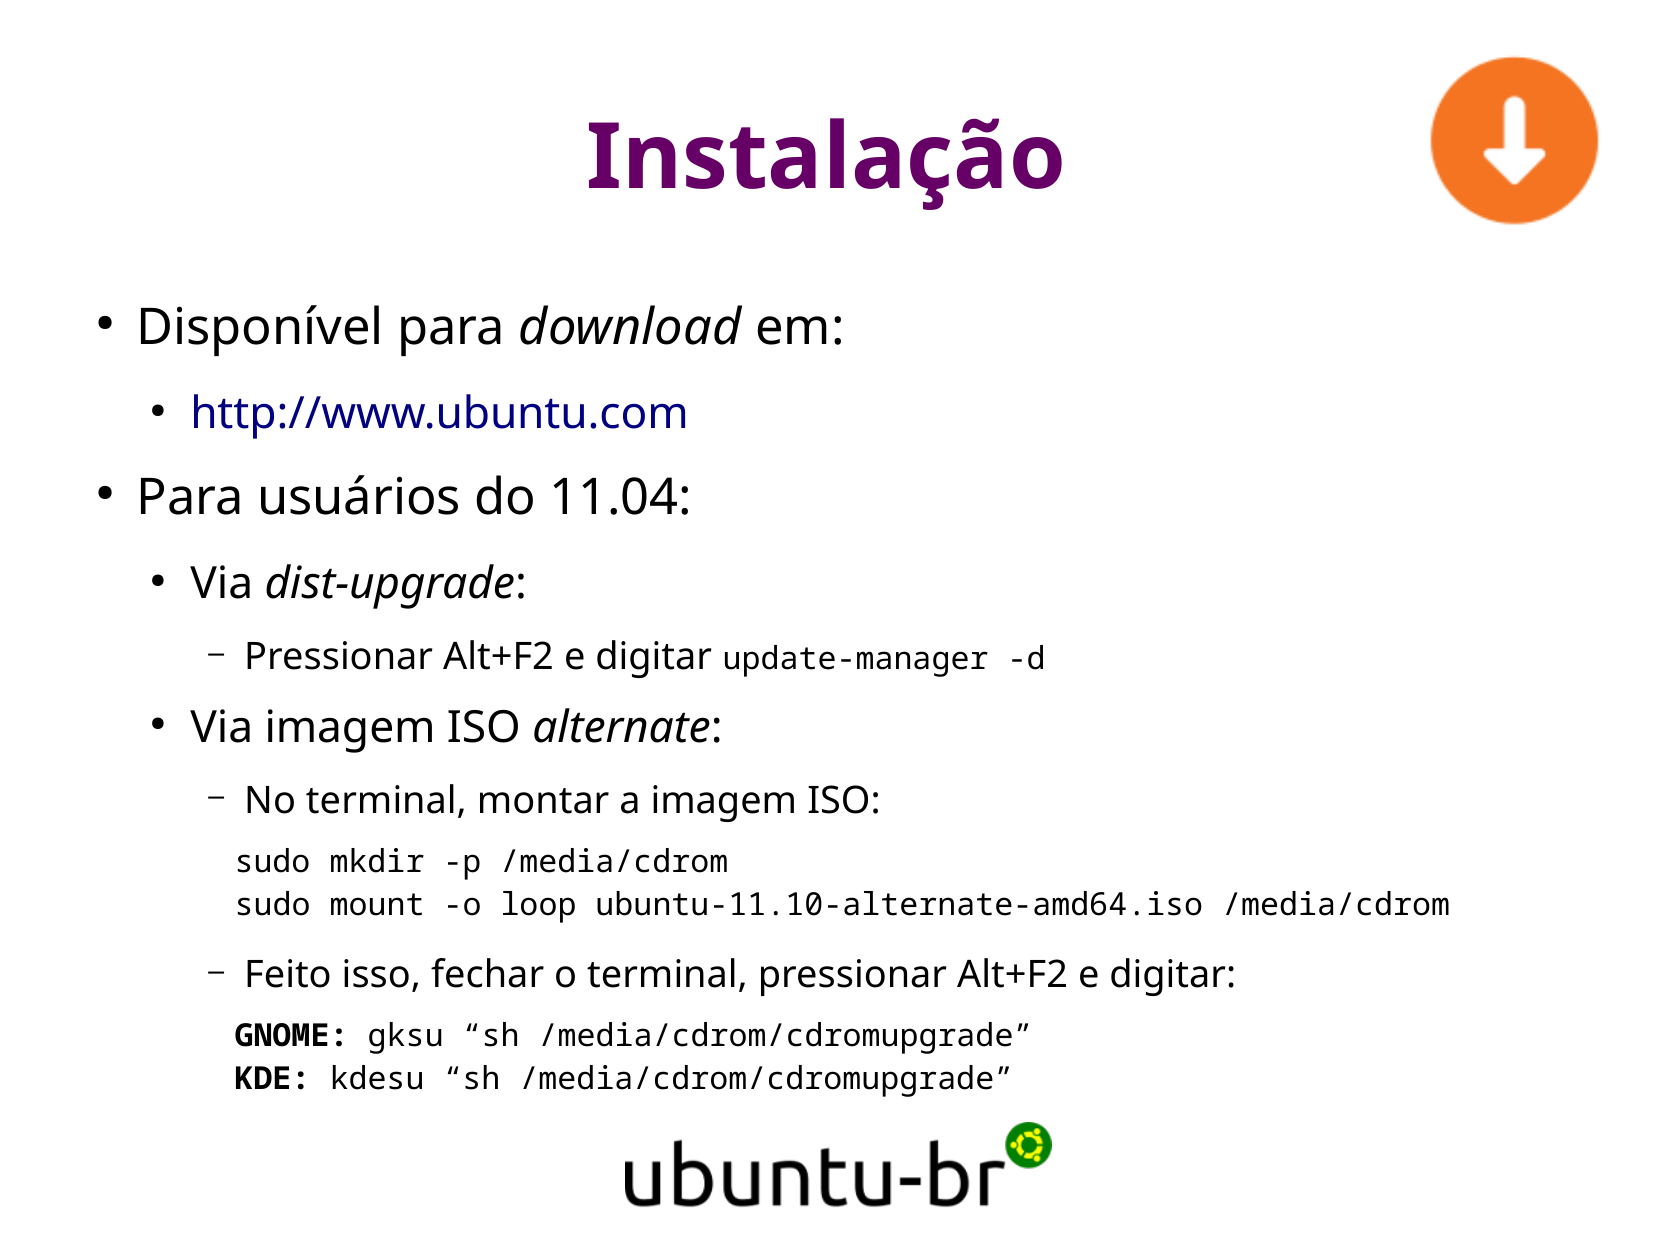

# Instalação
Disponível para download em:
http://www.ubuntu.com
Para usuários do 11.04:
Via dist-upgrade:
Pressionar Alt+F2 e digitar update-manager -d
Via imagem ISO alternate:
No terminal, montar a imagem ISO:
 sudo mkdir -p /media/cdrom
 sudo mount -o loop ubuntu-11.10-alternate-amd64.iso /media/cdrom
Feito isso, fechar o terminal, pressionar Alt+F2 e digitar:
 GNOME: gksu “sh /media/cdrom/cdromupgrade”
 KDE: kdesu “sh /media/cdrom/cdromupgrade”